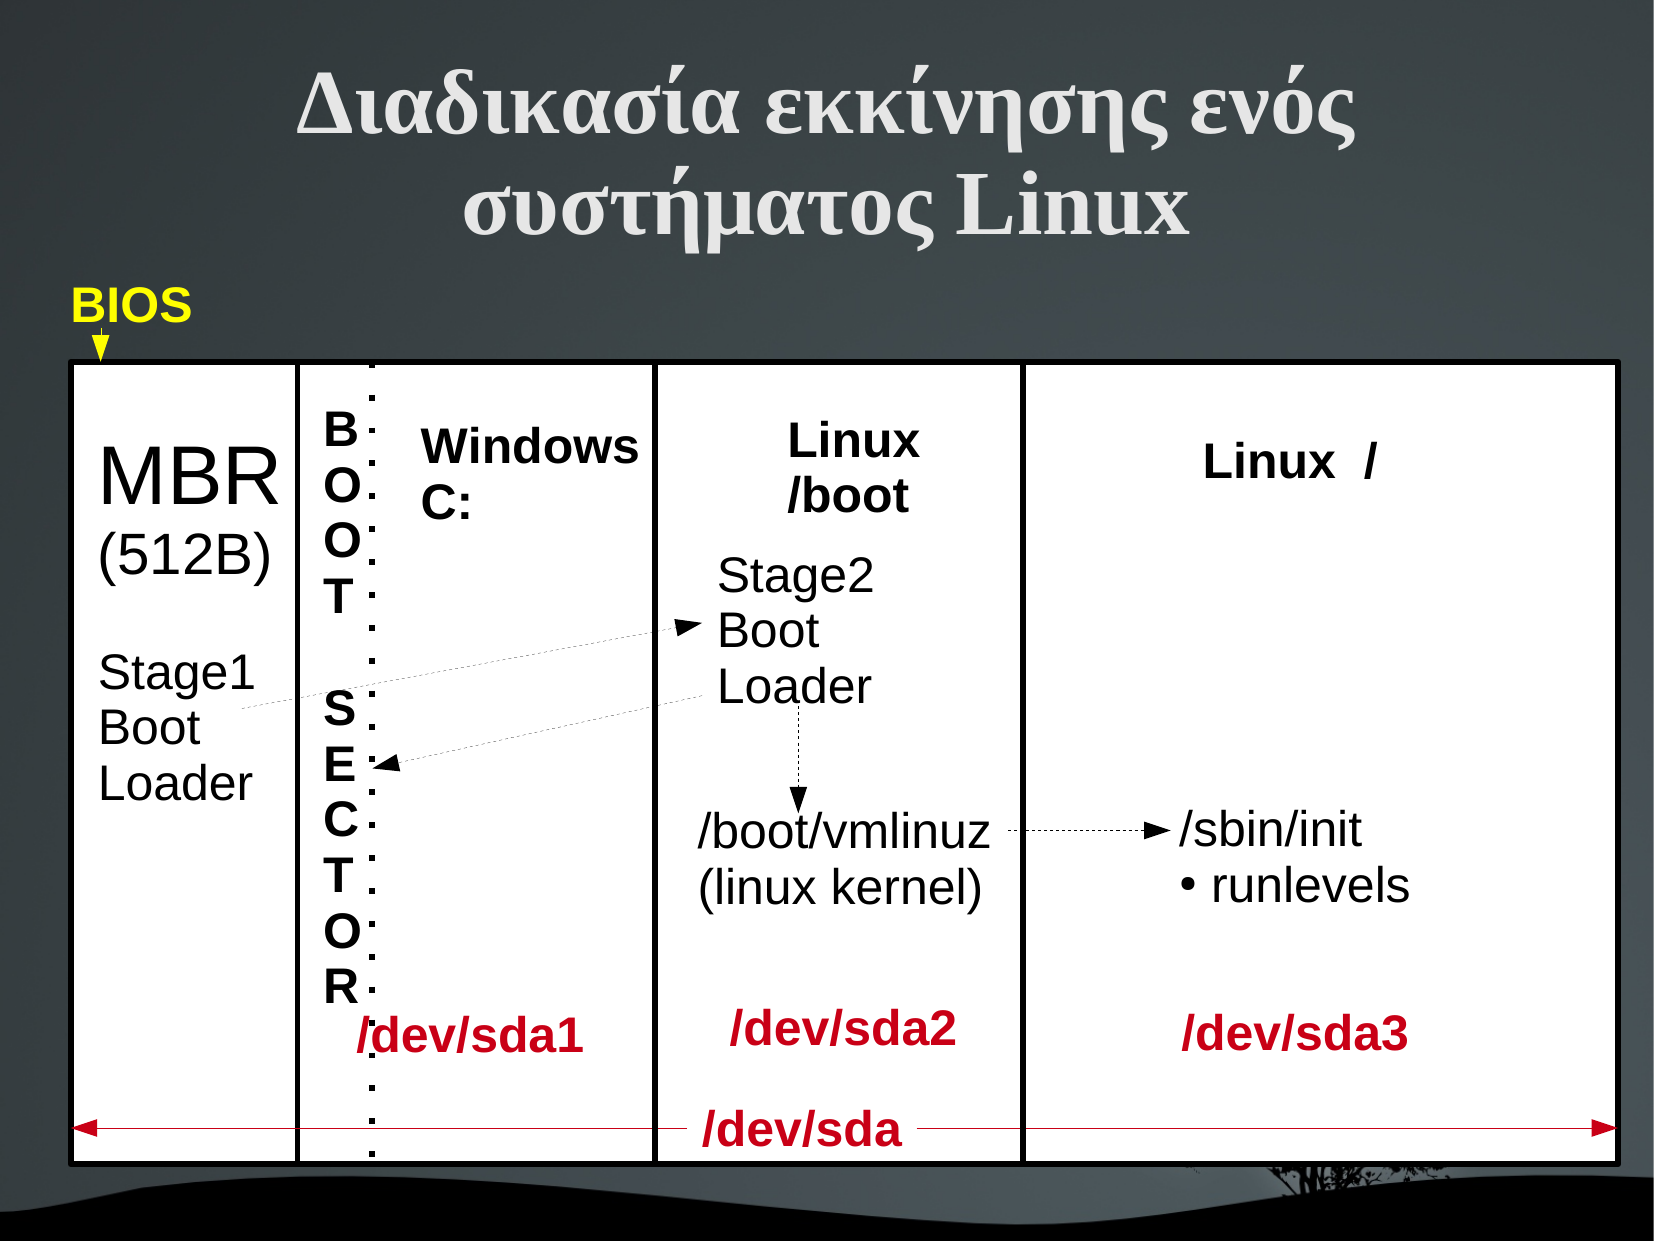

# Διαδικασία εκκίνησης ενός συστήματος Linux
BIOS
B
O
O
T
S
E
C
T
O
R
Linux
/boot
Windows
C:
MBR
(512Β)
Linux /
Stage2
Boot Loader
Stage1
Boot Loader
/sbin/init
 runlevels
/boot/vmlinuz
(linux kernel)
/dev/sda2
/dev/sda3
/dev/sda1
/dev/sda